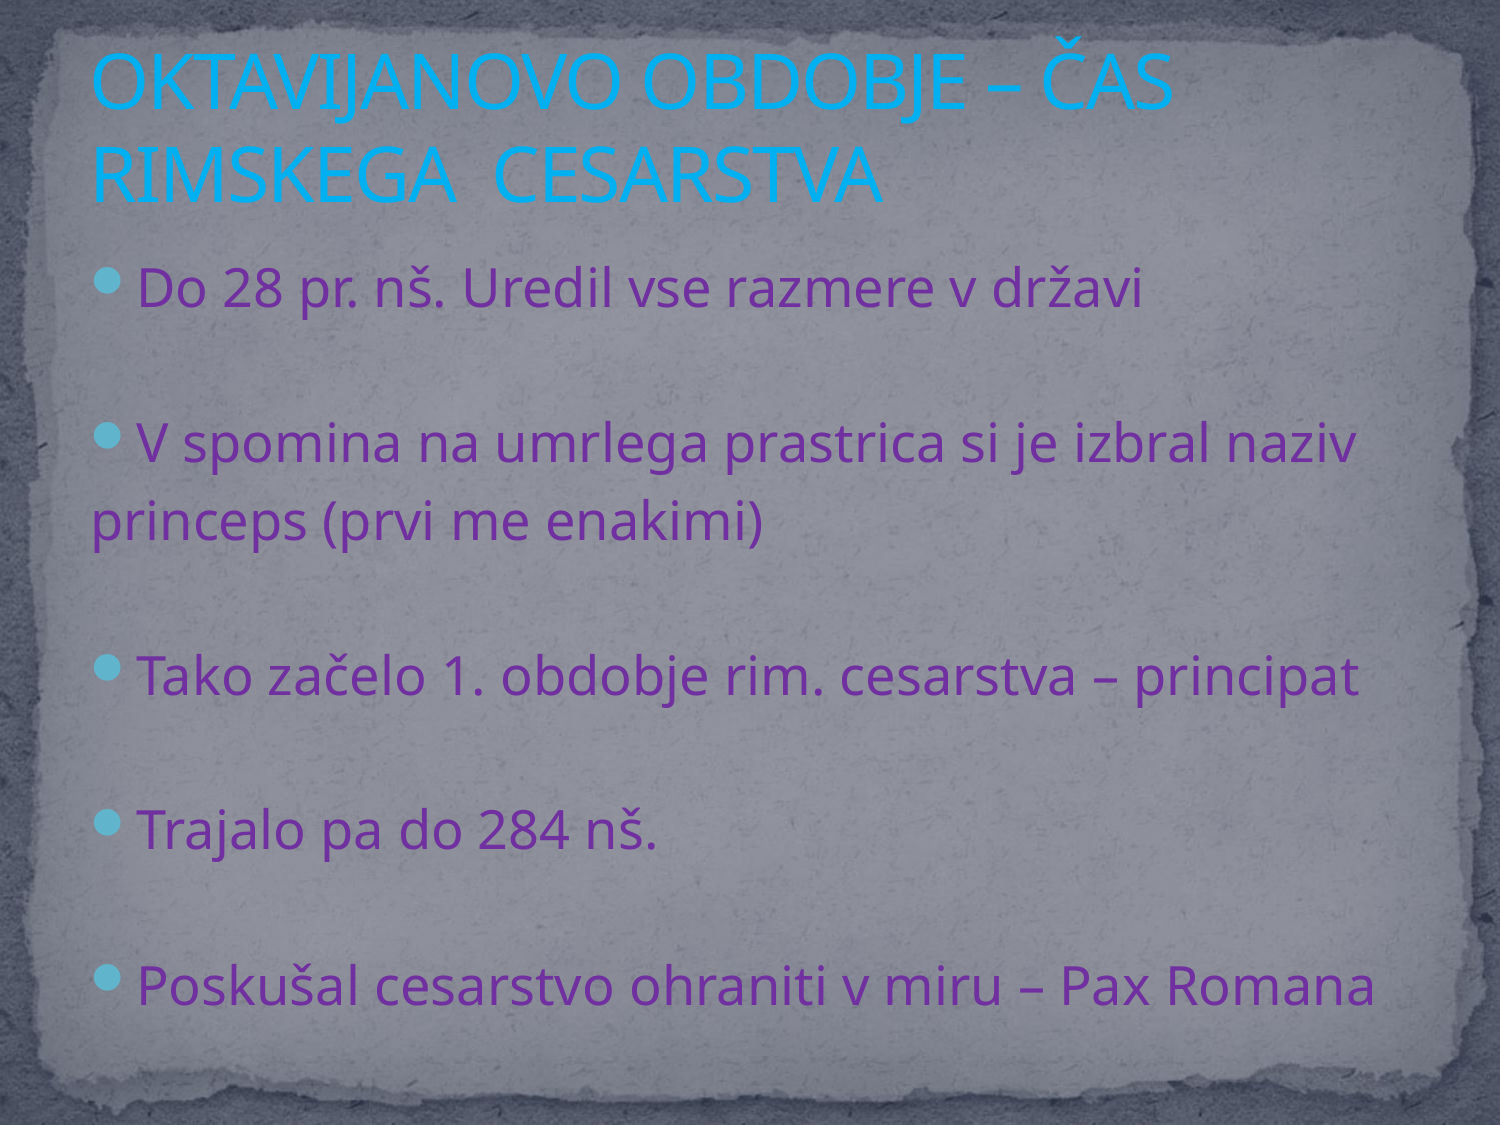

OKTAVIJANOVO OBDOBJE – ČAS RIMSKEGA CESARSTVA
# Do 28 pr. nš. Uredil vse razmere v državi
V spomina na umrlega prastrica si je izbral naziv
princeps (prvi me enakimi)
Tako začelo 1. obdobje rim. cesarstva – principat
Trajalo pa do 284 nš.
Poskušal cesarstvo ohraniti v miru – Pax Romana